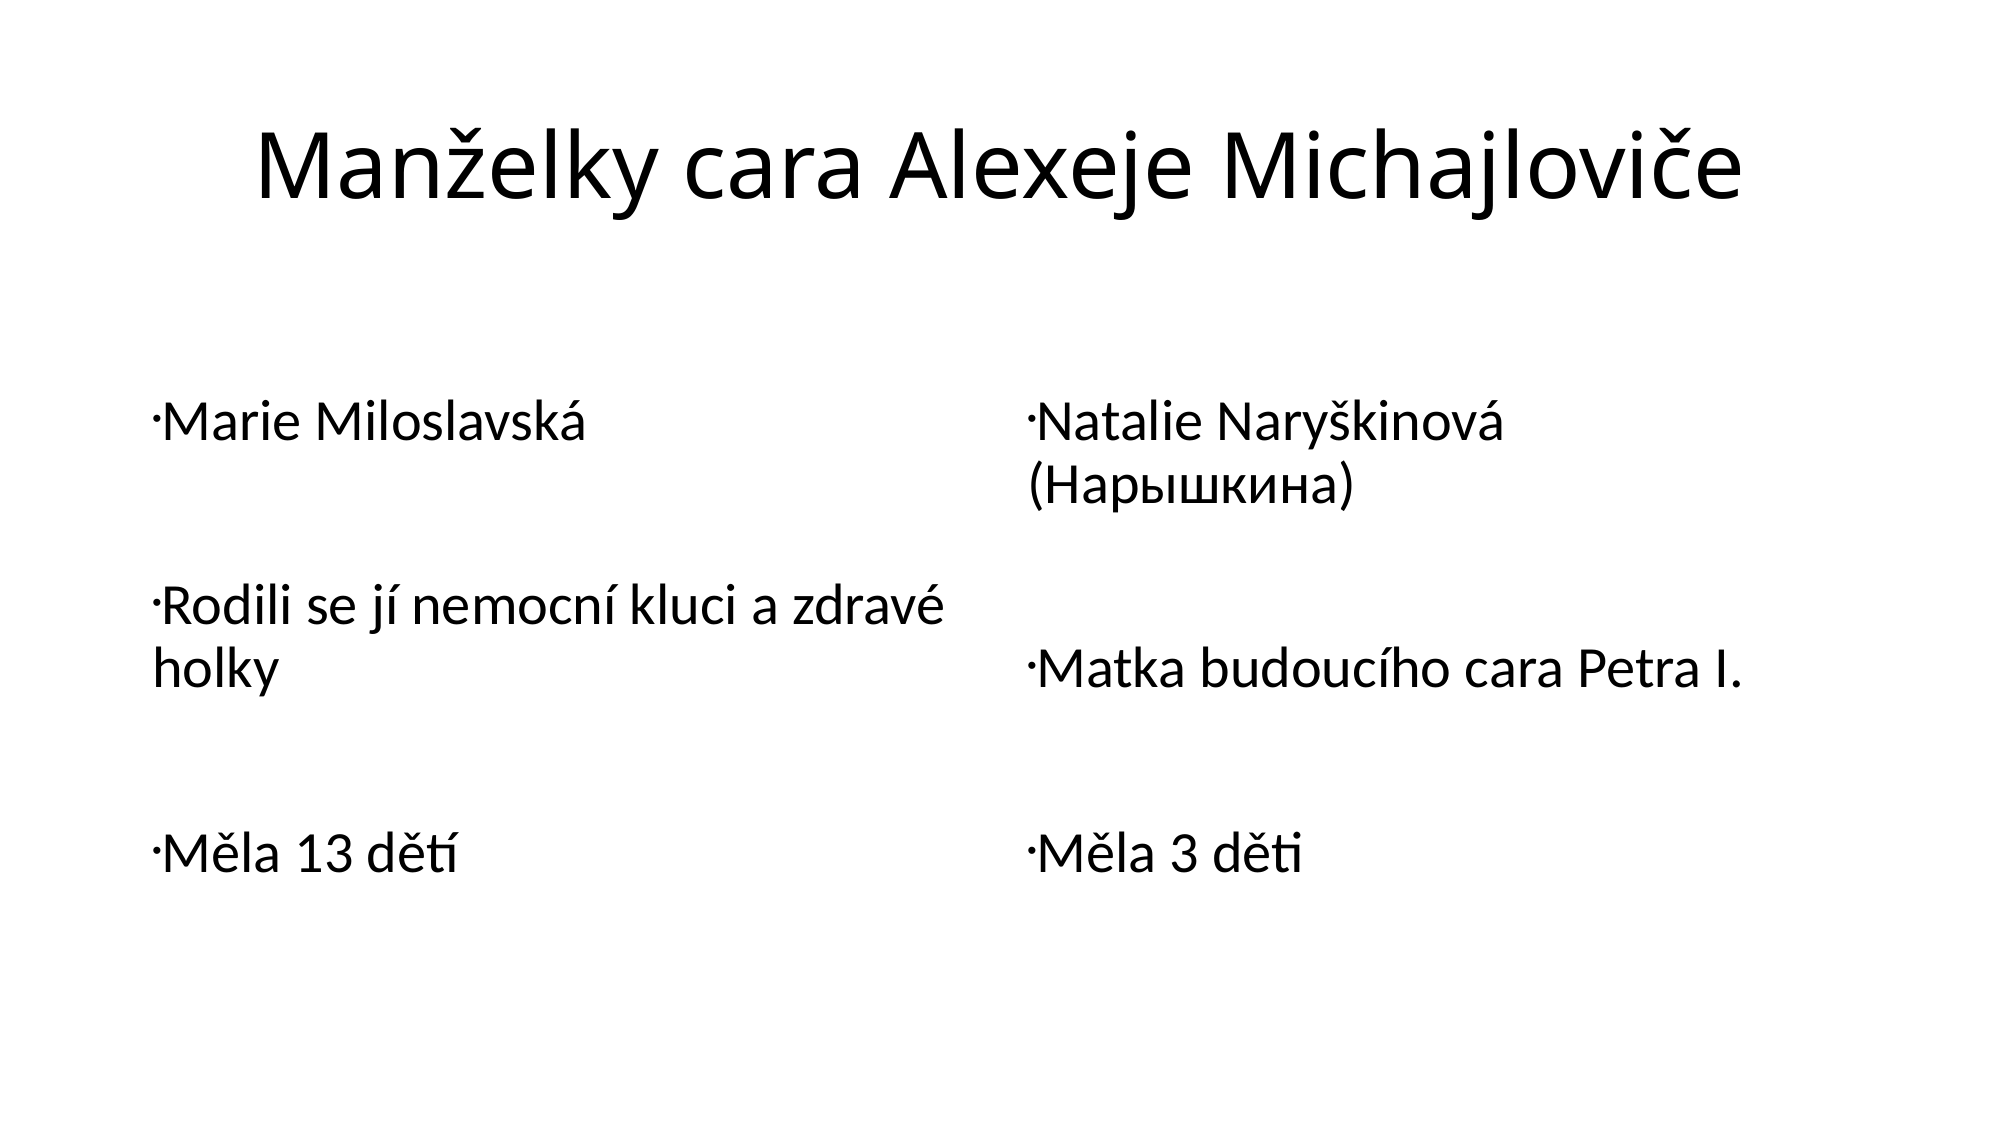

# Manželky cara Alexeje Michajloviče
Marie Miloslavská
Rodili se jí nemocní kluci a zdravé holky
Měla 13 dětí
Natalie Naryškinová (Нарышкина)
Matka budoucího cara Petra I.
Měla 3 děti